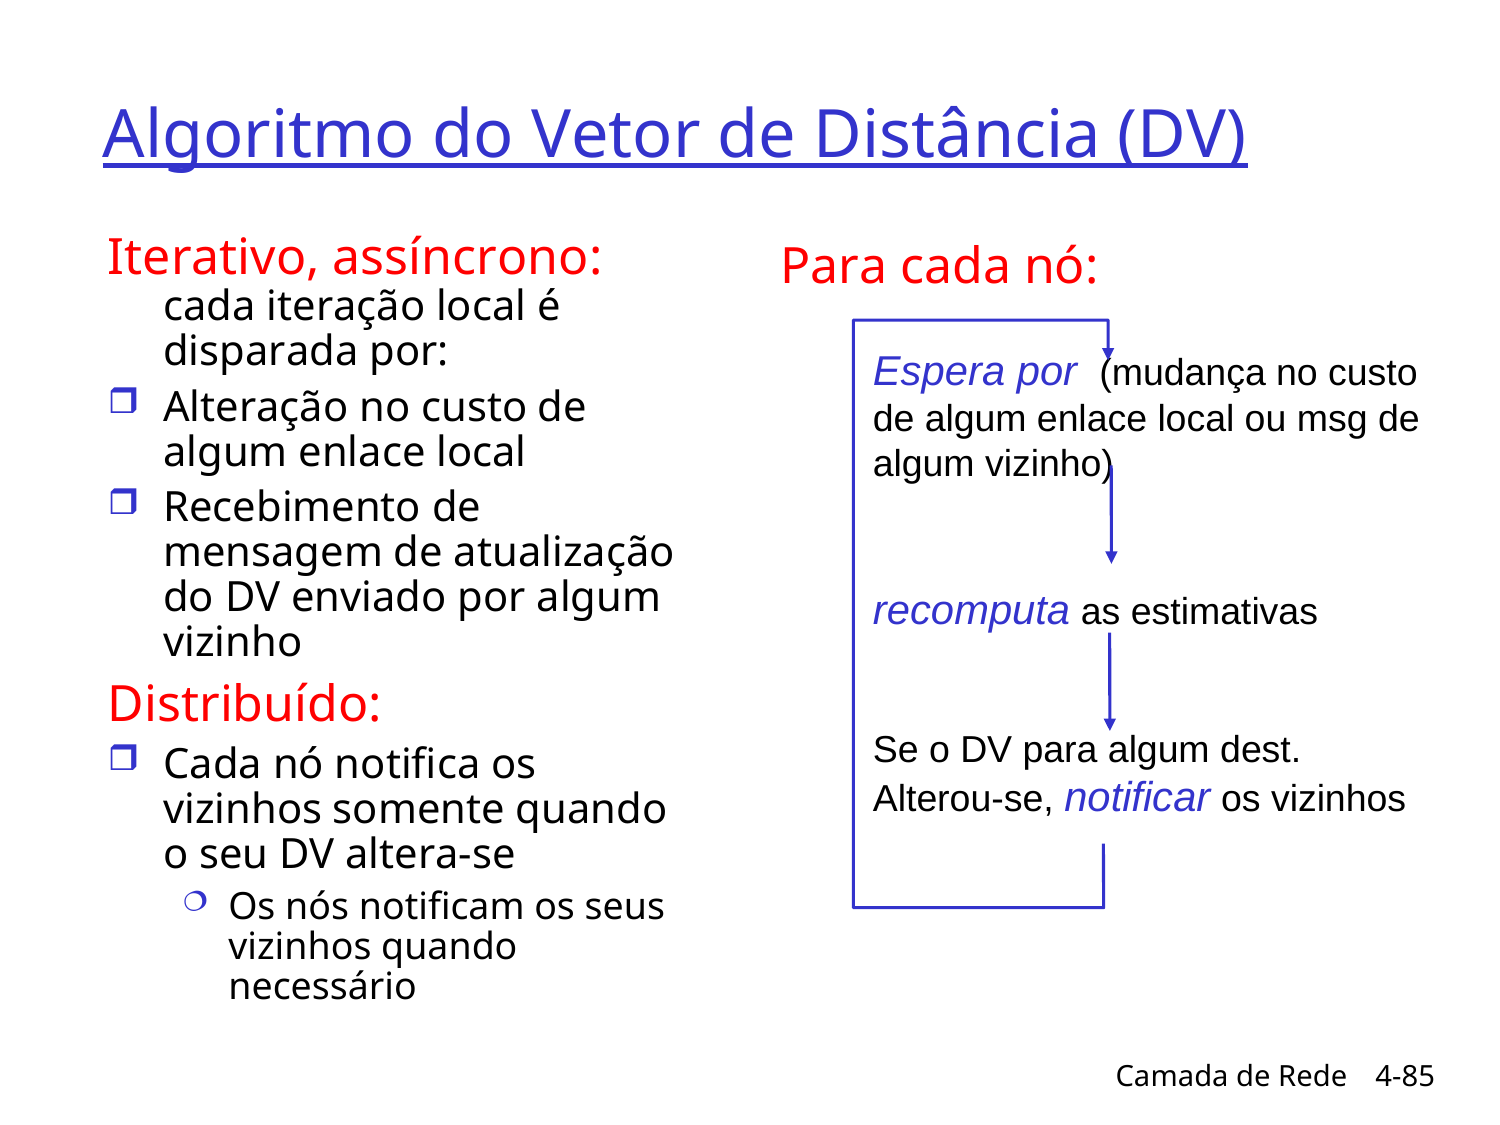

Algoritmo do Vetor de Distância (DV)
Iterativo, assíncrono: cada iteração local é disparada por:
Alteração no custo de algum enlace local
Recebimento de mensagem de atualização do DV enviado por algum vizinho
Distribuído:
Cada nó notifica os vizinhos somente quando o seu DV altera-se
Os nós notificam os seus vizinhos quando necessário
Para cada nó:
Espera por (mudança no custo de algum enlace local ou msg de algum vizinho)
recomputa as estimativas
Se o DV para algum dest. Alterou-se, notificar os vizinhos
Camada de Rede